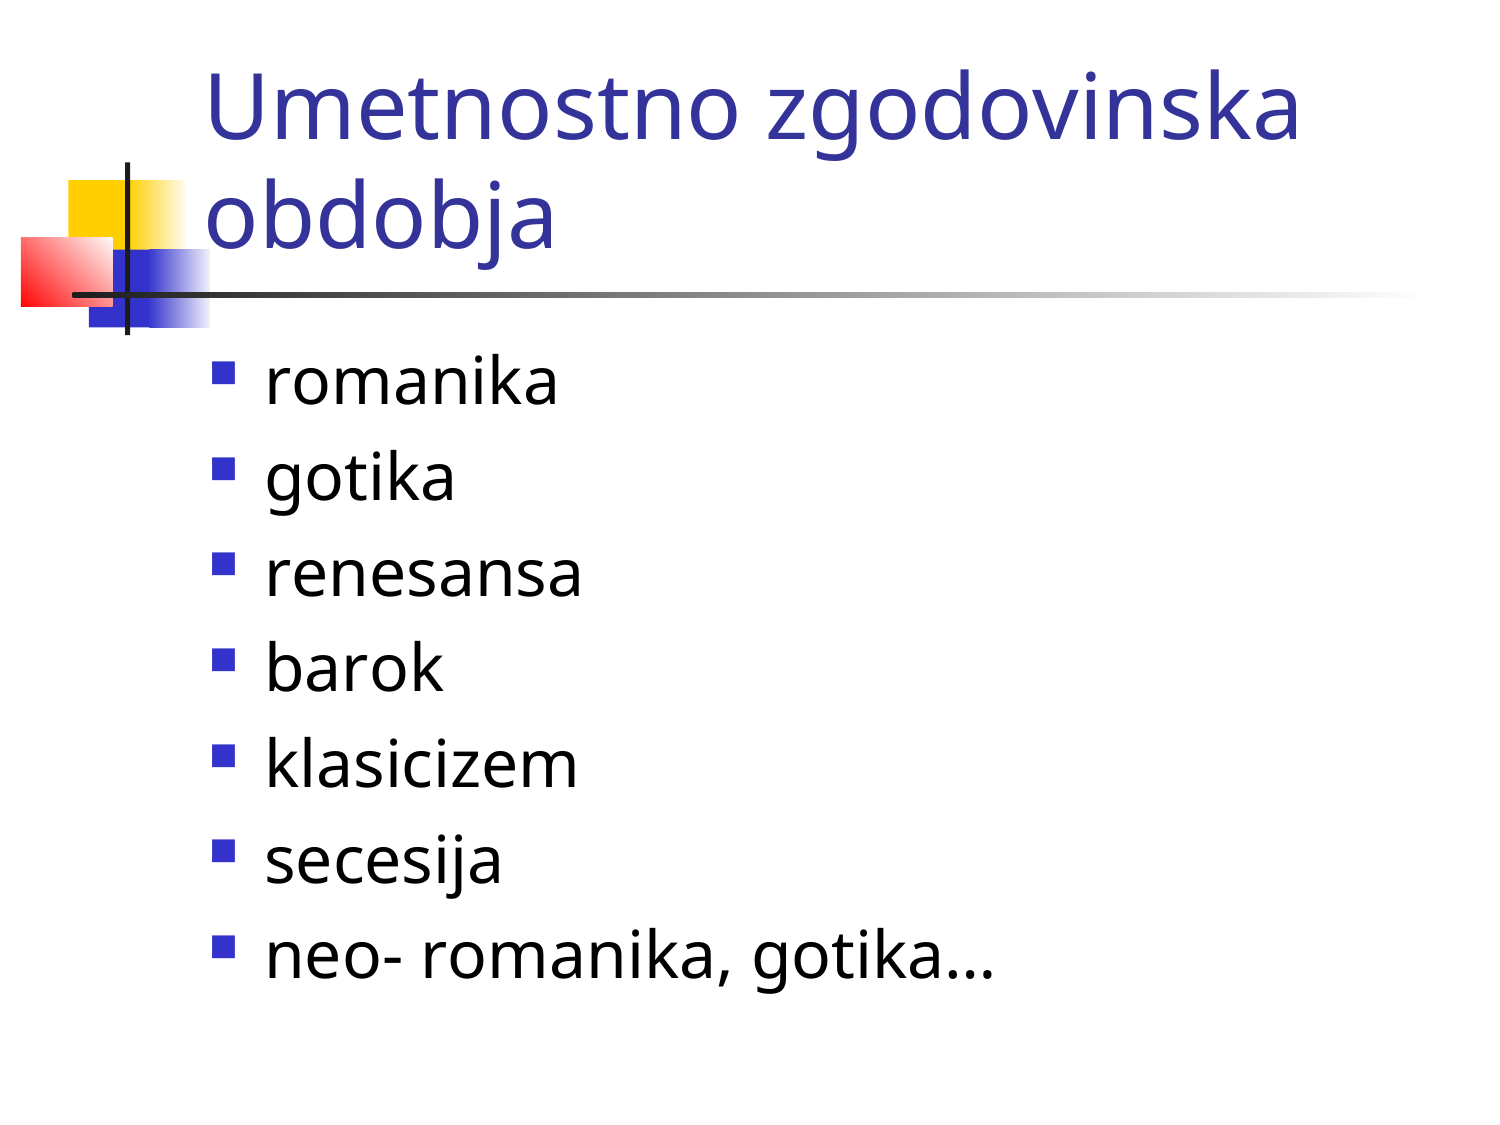

# Umetnostno zgodovinska obdobja
romanika
gotika
renesansa
barok
klasicizem
secesija
neo- romanika, gotika…